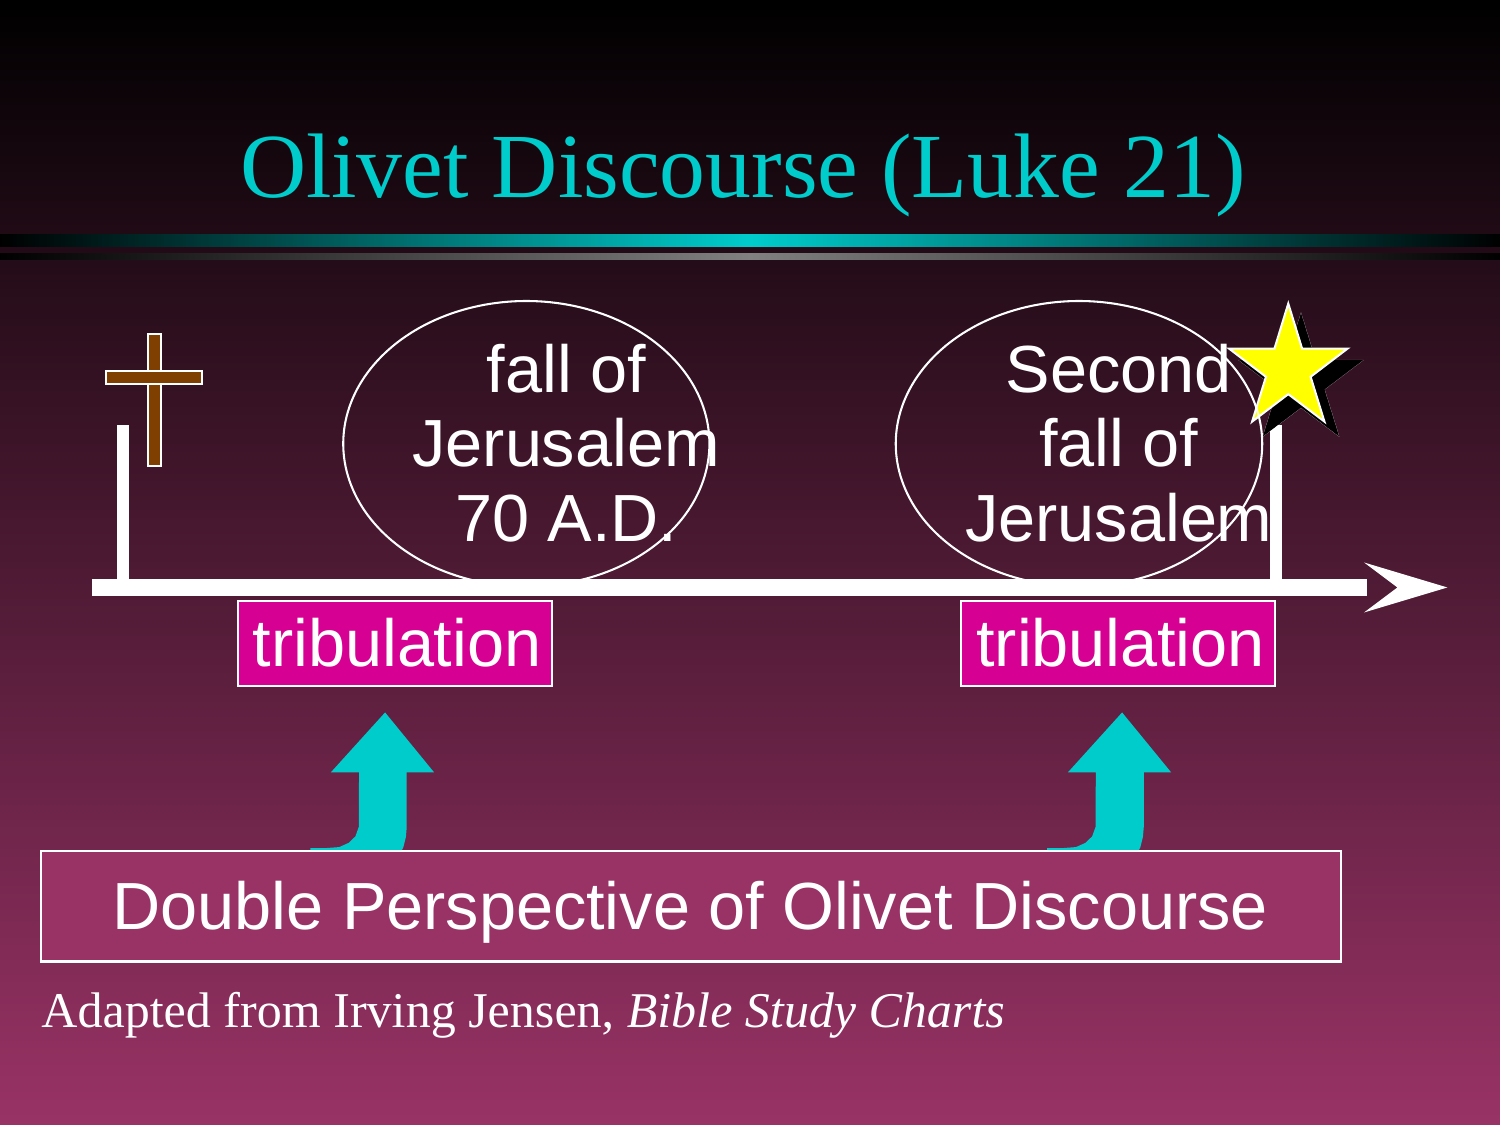

# Olivet Discourse (Luke 21)
fall of
Jerusalem
70 A.D.
Second
fall of
Jerusalem
tribulation
tribulation
Double Perspective of Olivet Discourse
Adapted from Irving Jensen, Bible Study Charts